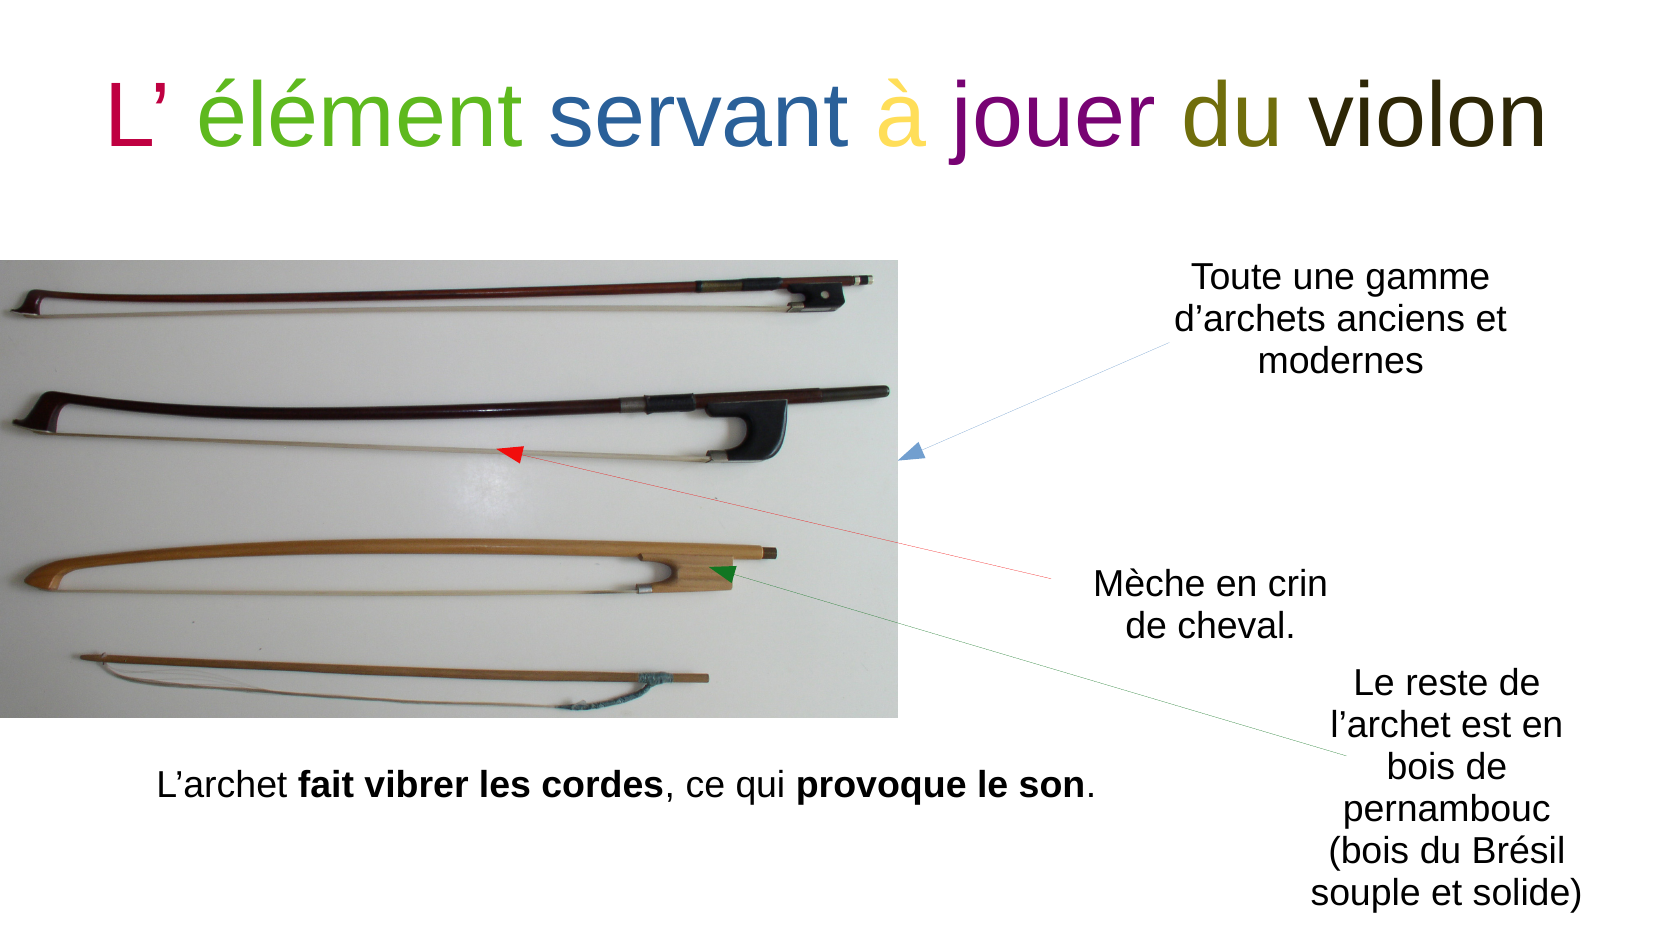

# L’ élément servant à jouer du violon
Toute une gamme d’archets anciens et modernes
Mèche en crin de cheval.
Le reste de l’archet est en bois de pernambouc (bois du Brésil souple et solide)
L’archet fait vibrer les cordes, ce qui provoque le son.